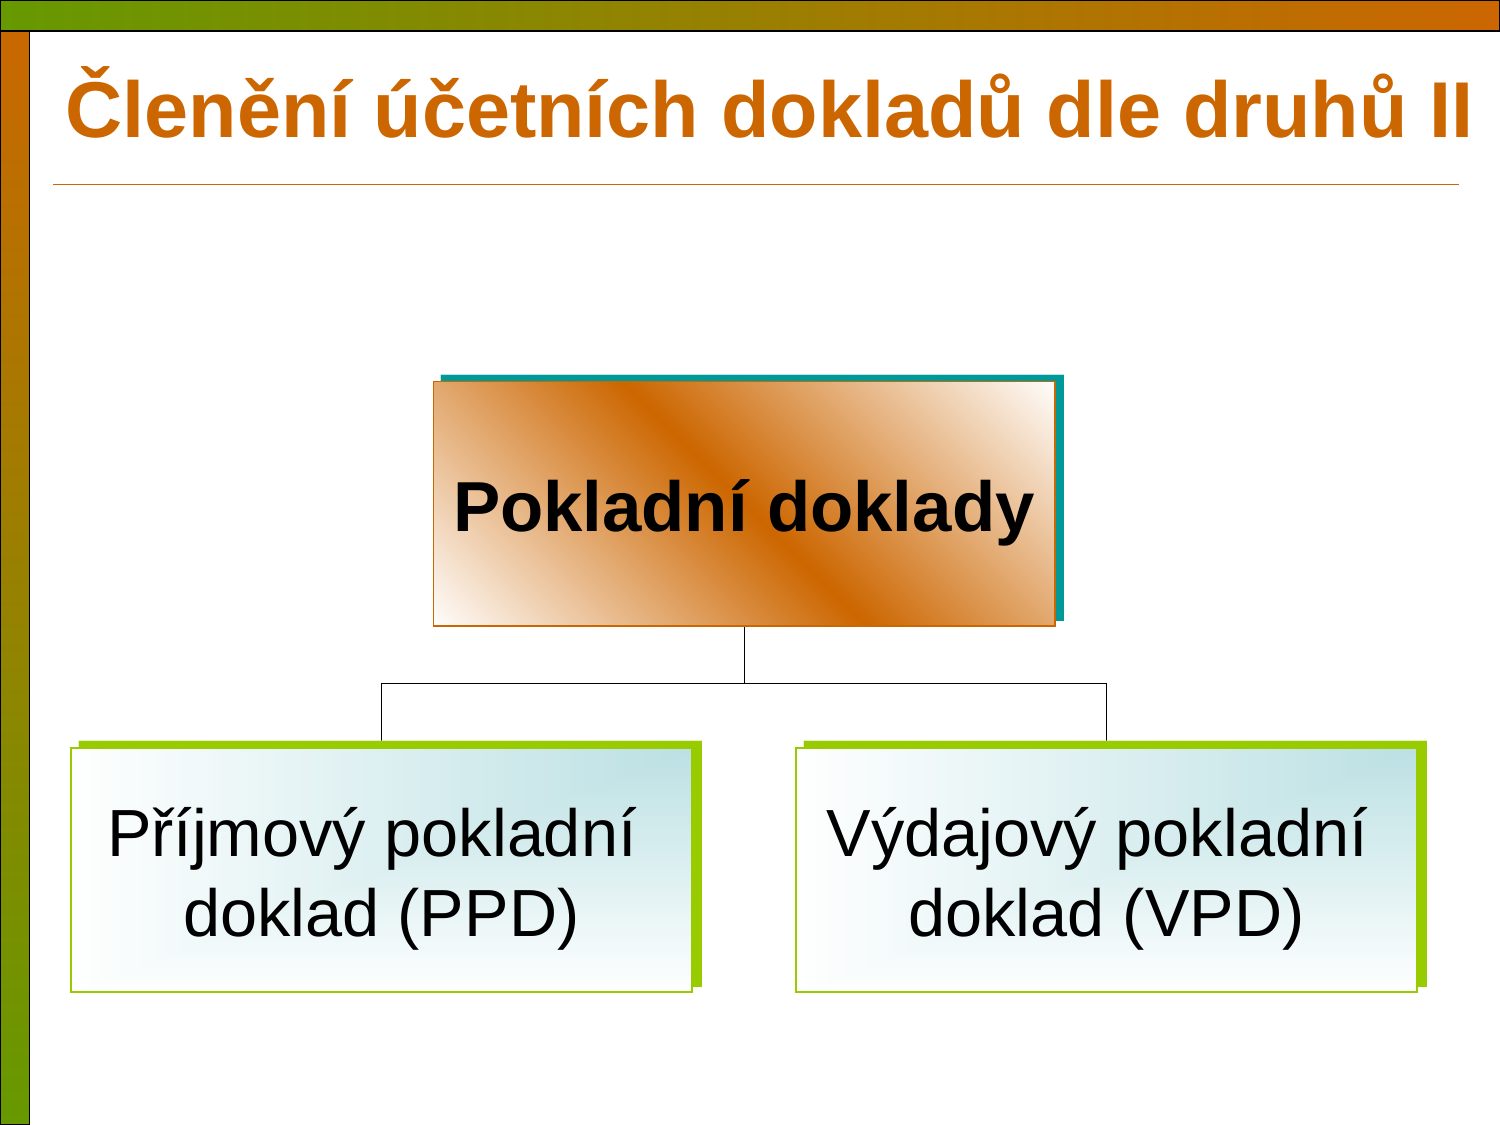

# Členění účetních dokladů dle druhů II
Pokladní doklady
Příjmový pokladní
doklad (PPD)
Výdajový pokladní
doklad (VPD)